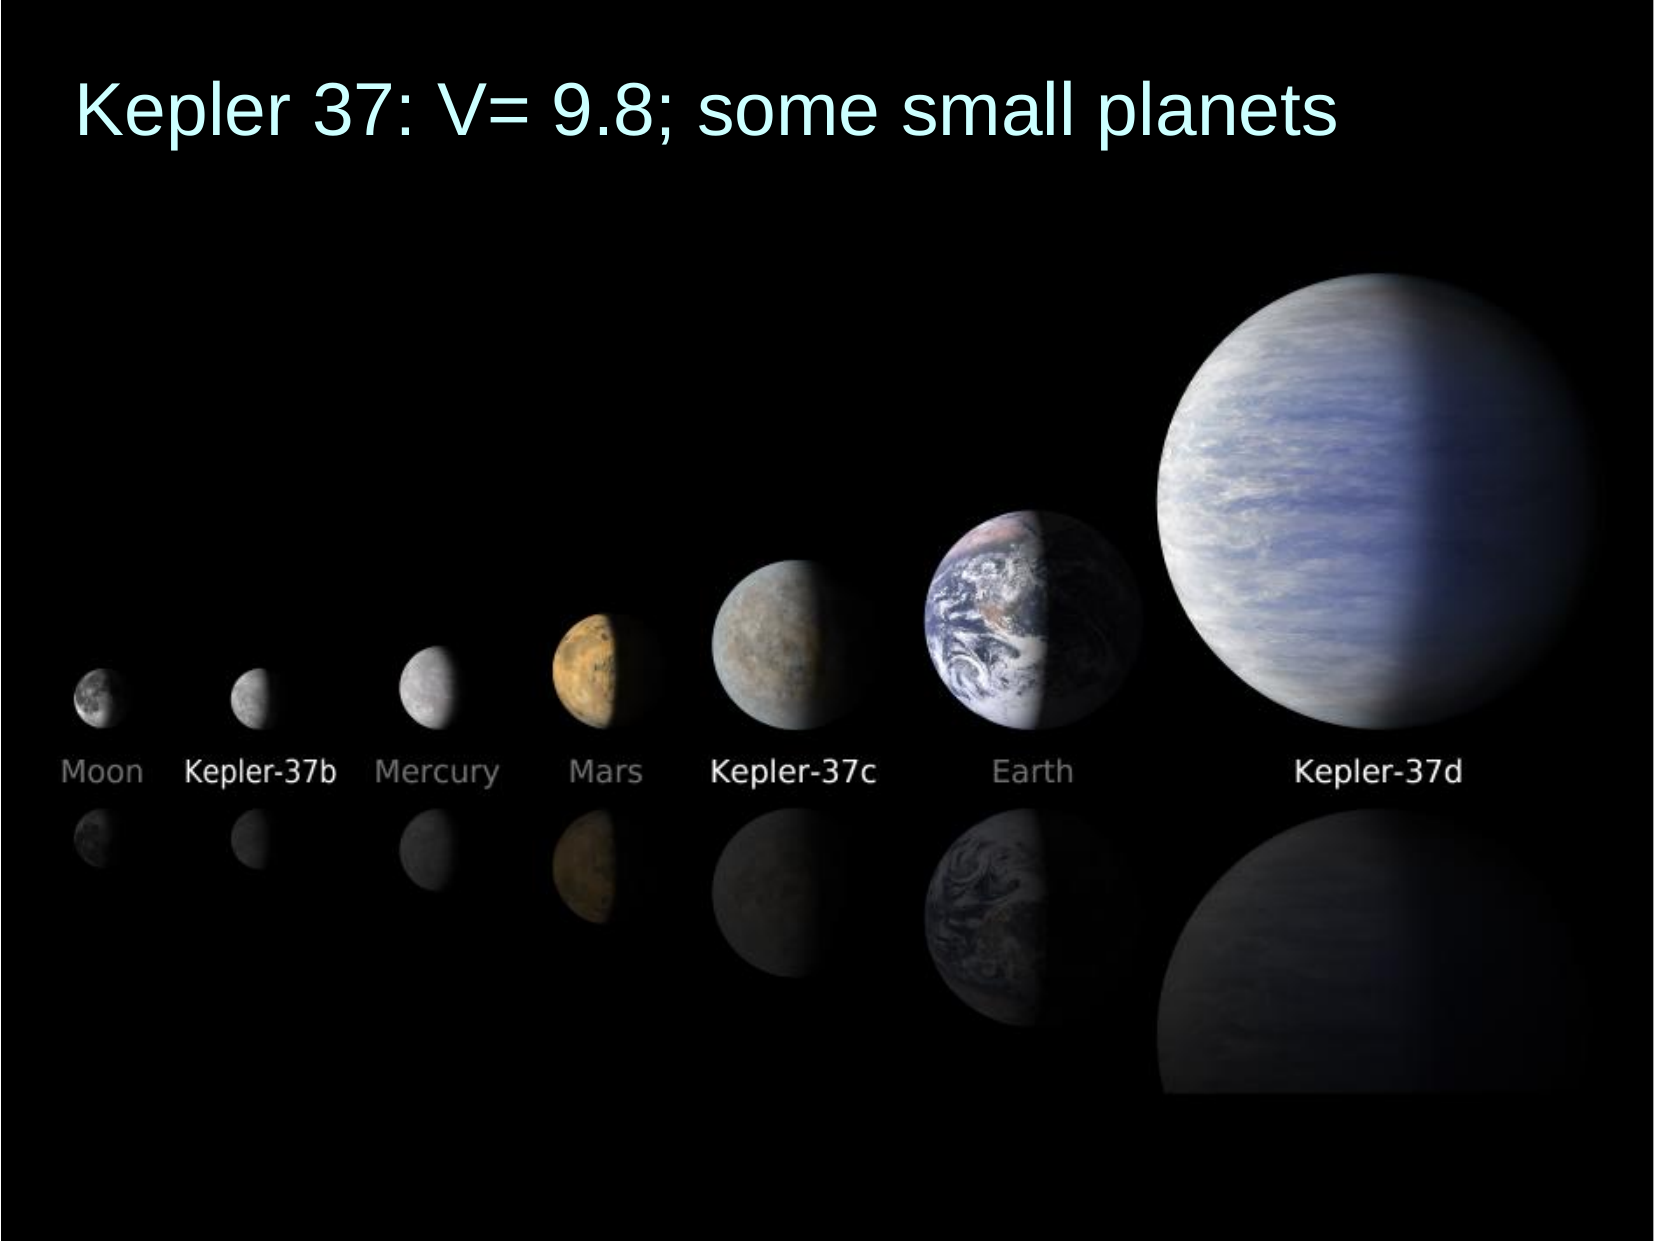

Kepler 37: V= 9.8; some small planets